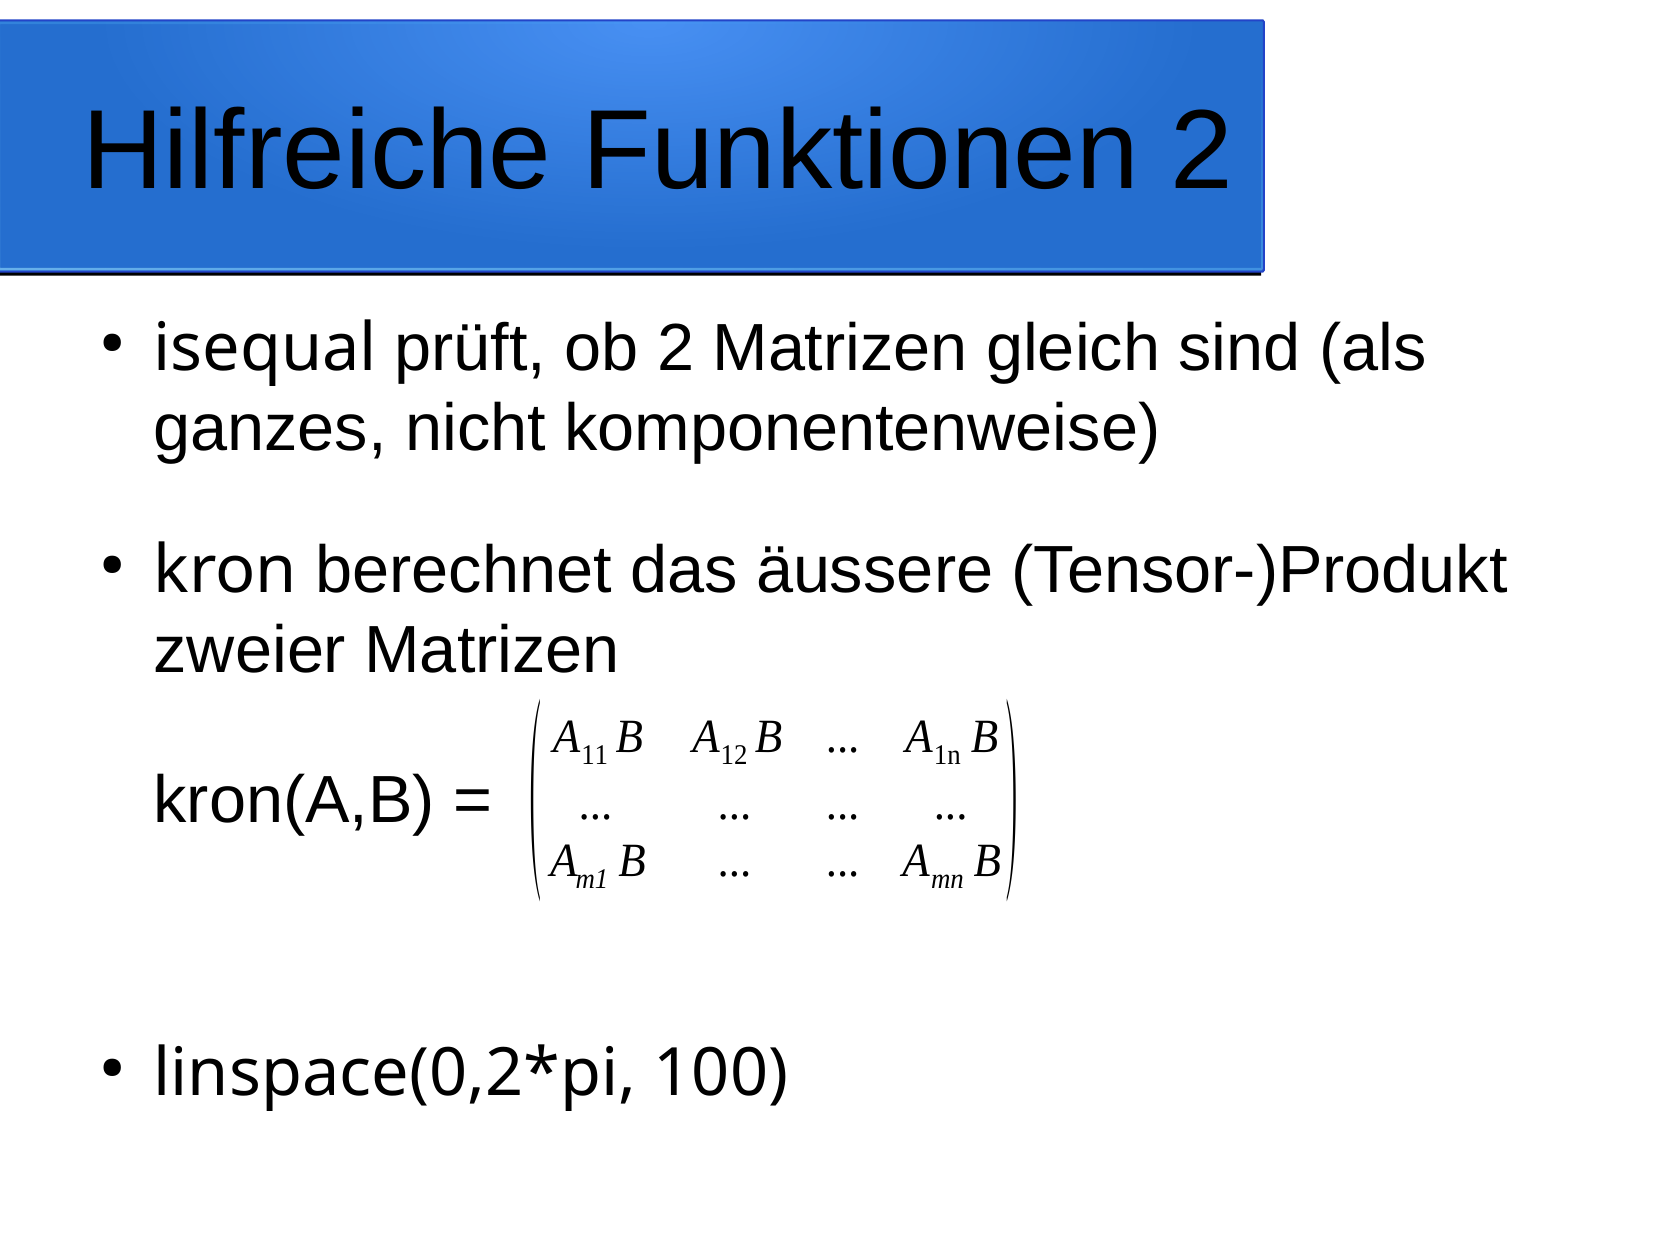

# Hilfreiche Funktionen 2
isequal prüft, ob 2 Matrizen gleich sind (als ganzes, nicht komponentenweise)
kron berechnet das äussere (Tensor-)Produkt zweier Matrizen
kron(A,B) =
linspace(0,2*pi, 100)